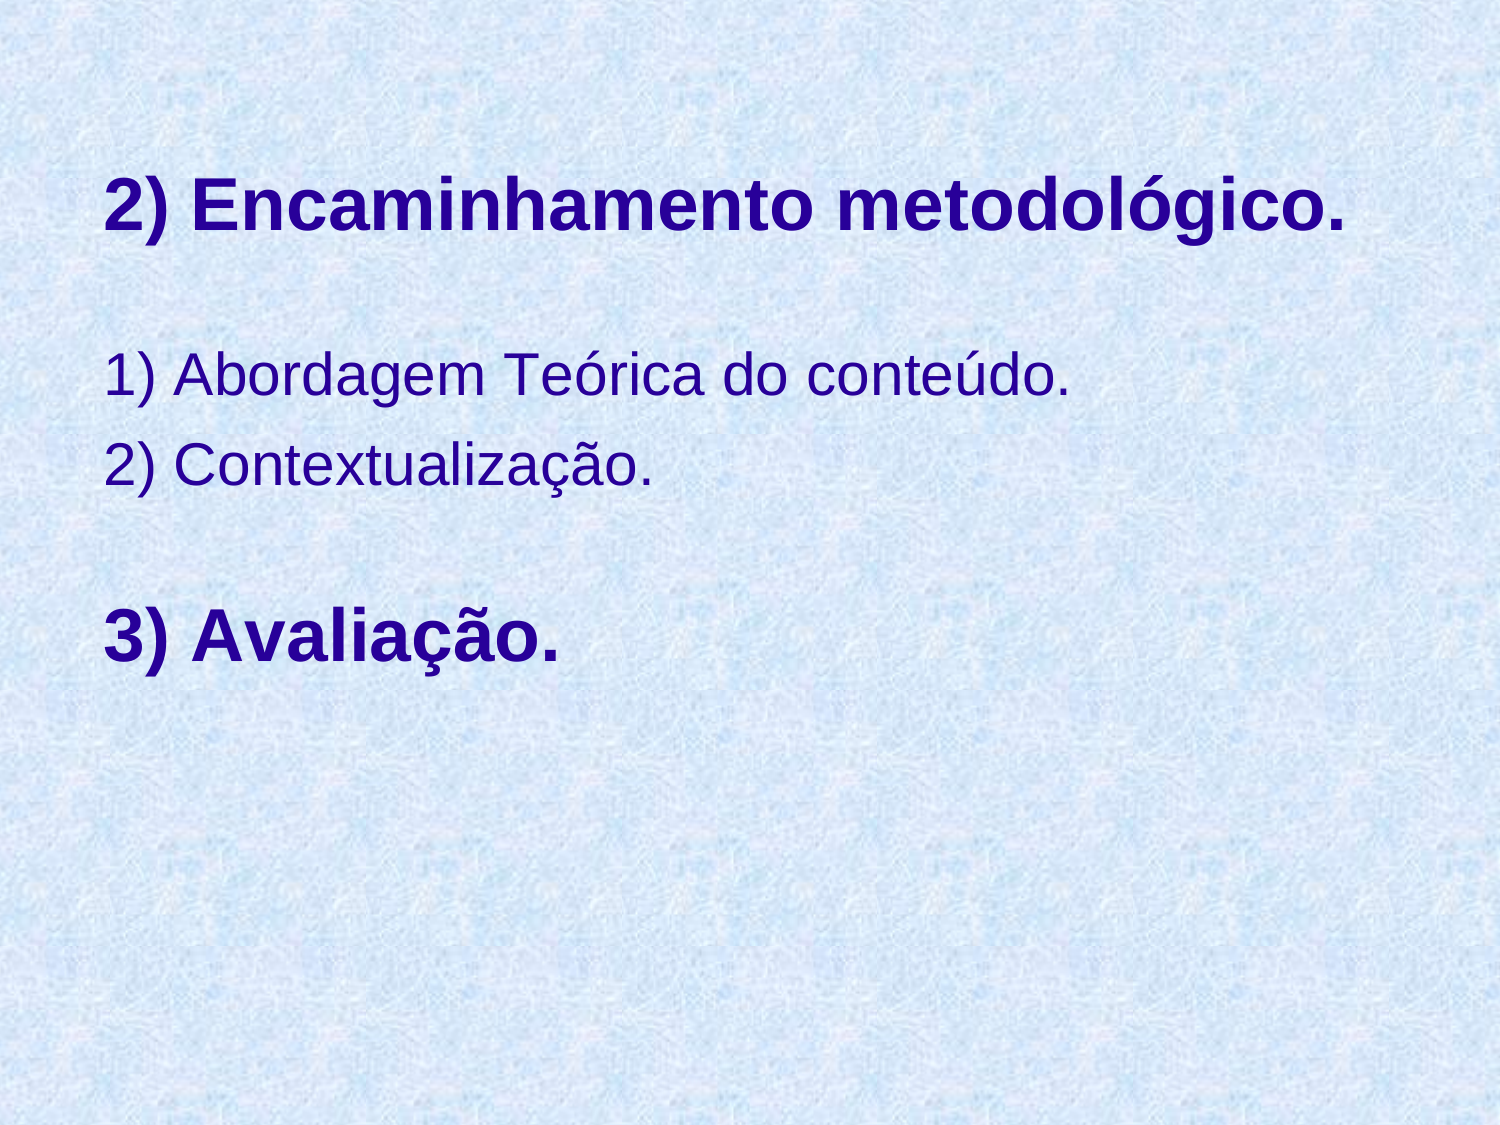

2) Encaminhamento metodológico.
1) Abordagem Teórica do conteúdo.
2) Contextualização.
3) Avaliação.